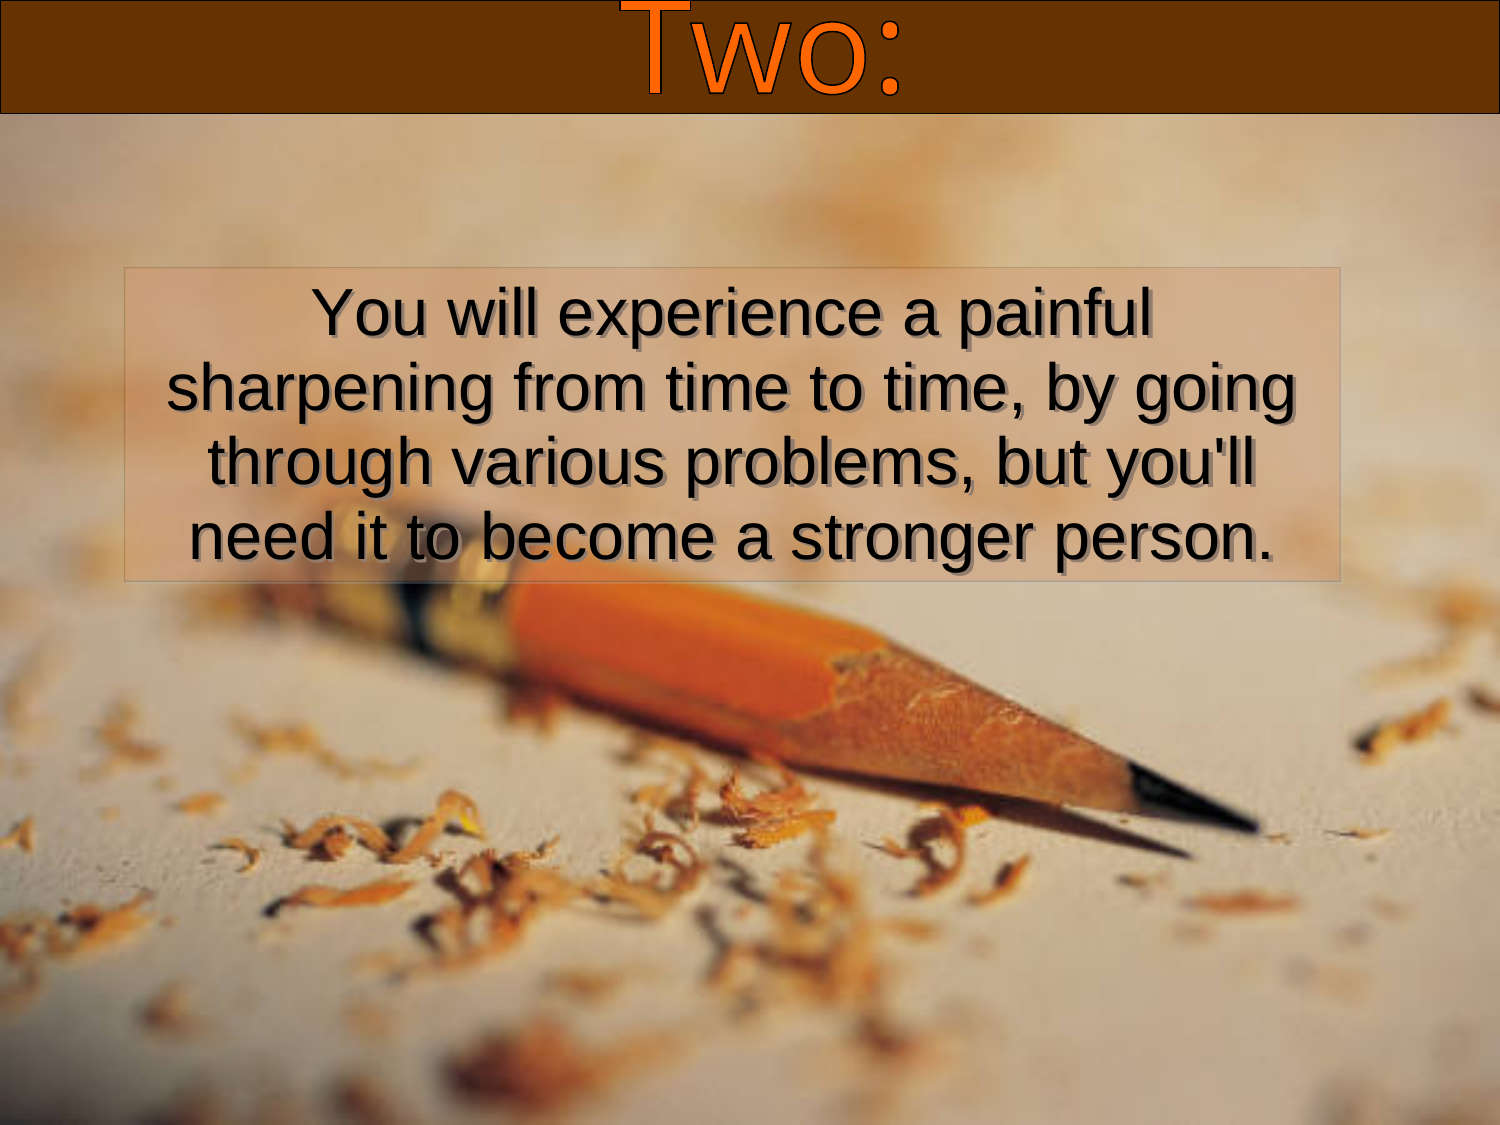

Two:
You will experience a painful sharpening from time to time, by going through various problems, but you'll need it to become a stronger person.